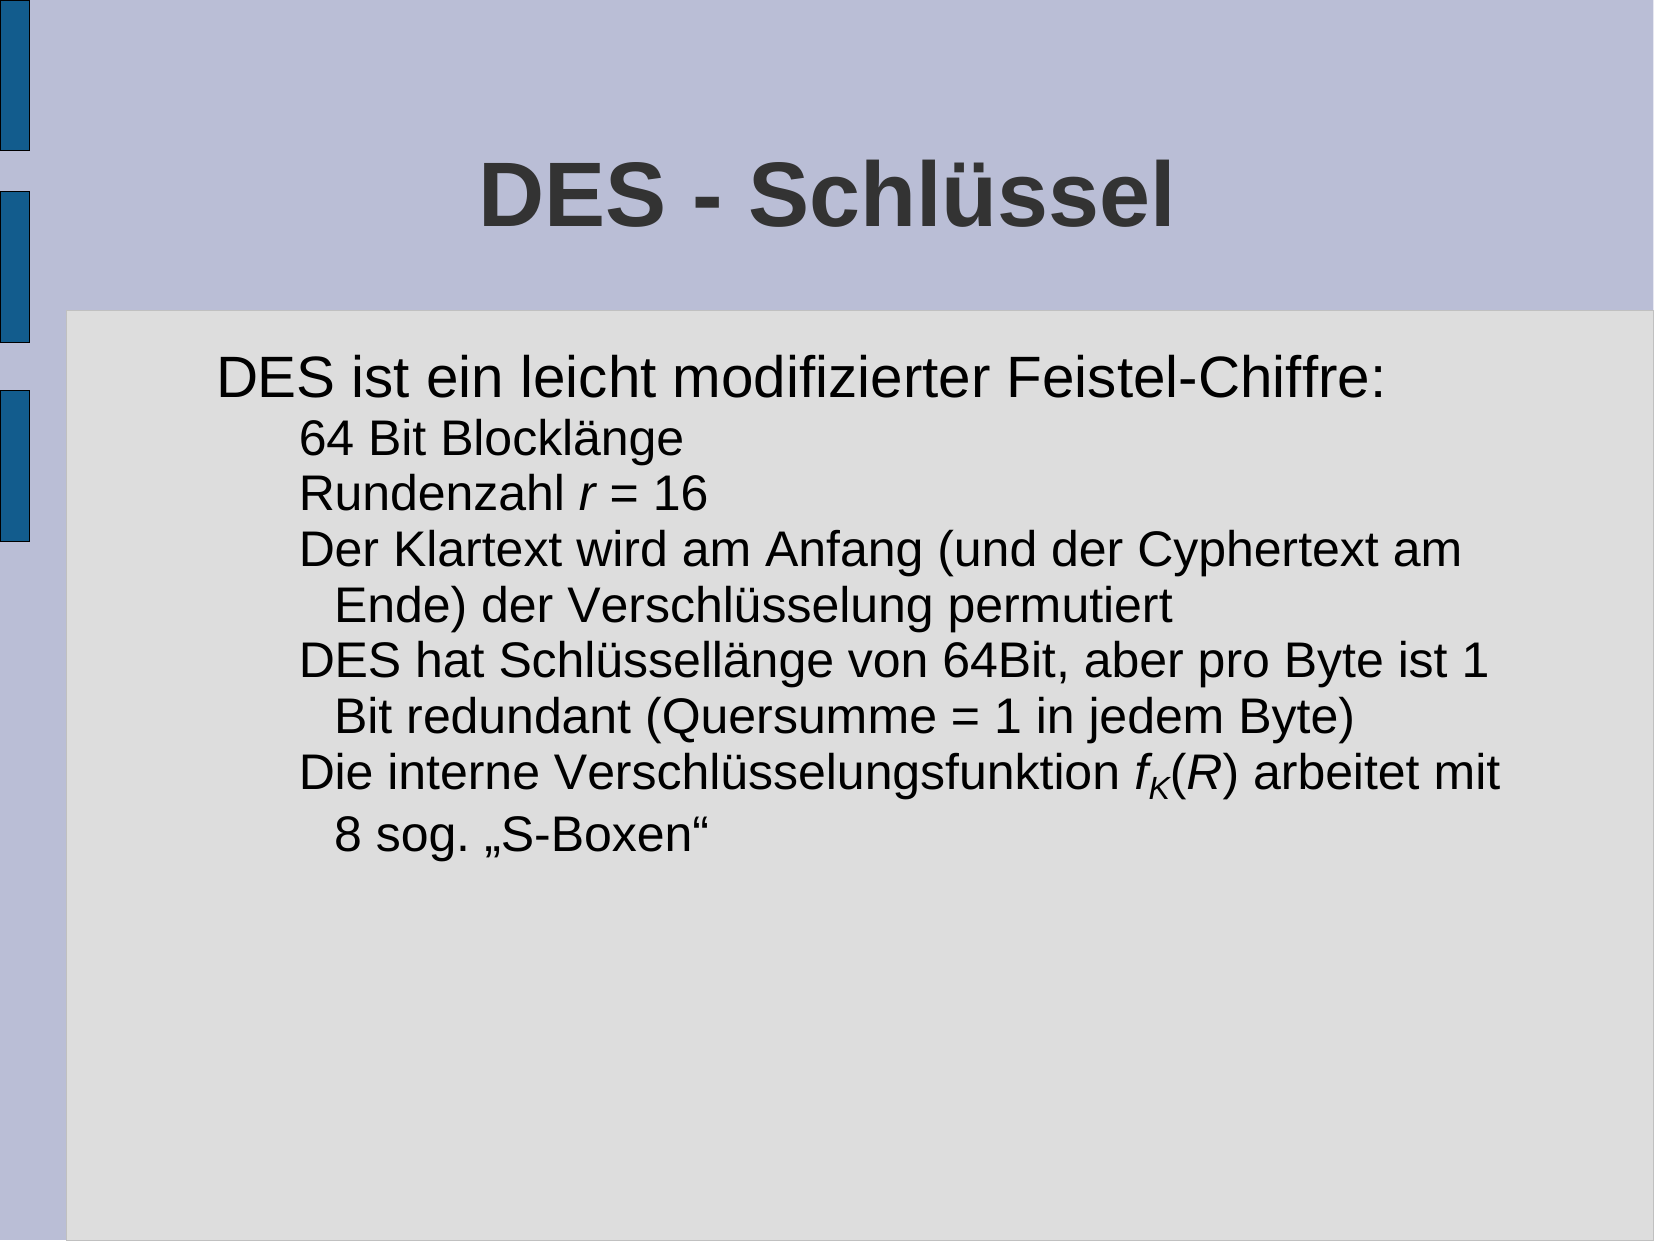

# DES - Schlüssel
DES ist ein leicht modifizierter Feistel-Chiffre:
64 Bit Blocklänge
Rundenzahl r = 16
Der Klartext wird am Anfang (und der Cyphertext am Ende) der Verschlüsselung permutiert
DES hat Schlüssellänge von 64Bit, aber pro Byte ist 1 Bit redundant (Quersumme = 1 in jedem Byte)
Die interne Verschlüsselungsfunktion fK(R) arbeitet mit 8 sog. „S-Boxen“